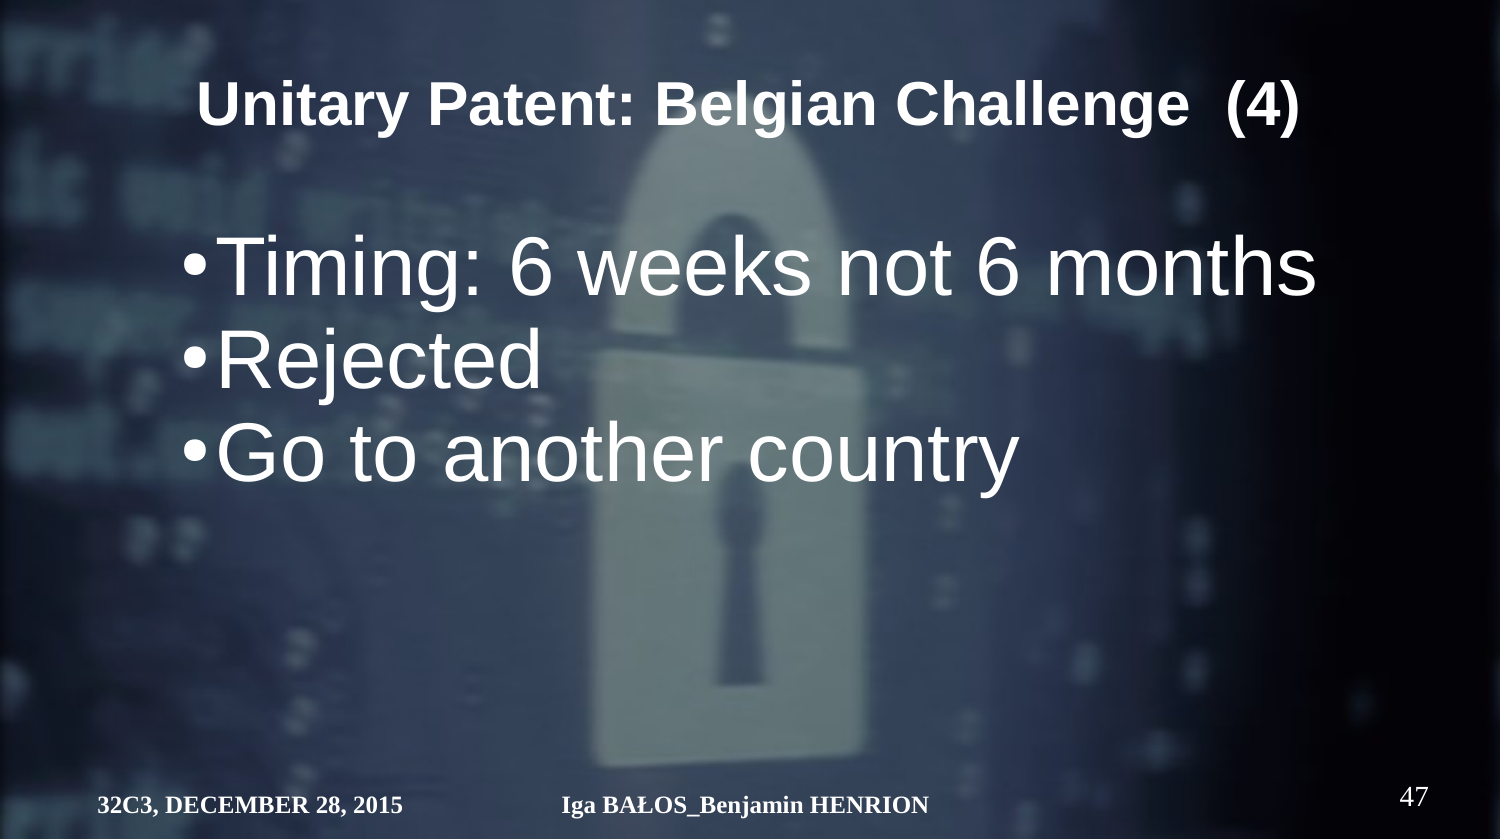

# Unitary Patent: Belgian Challenge (4)
Timing: 6 weeks not 6 months
Rejected
Go to another country
47
32C3, DECEMBER 22, 2015
Iga BAŁOS_Benjamin HENRION